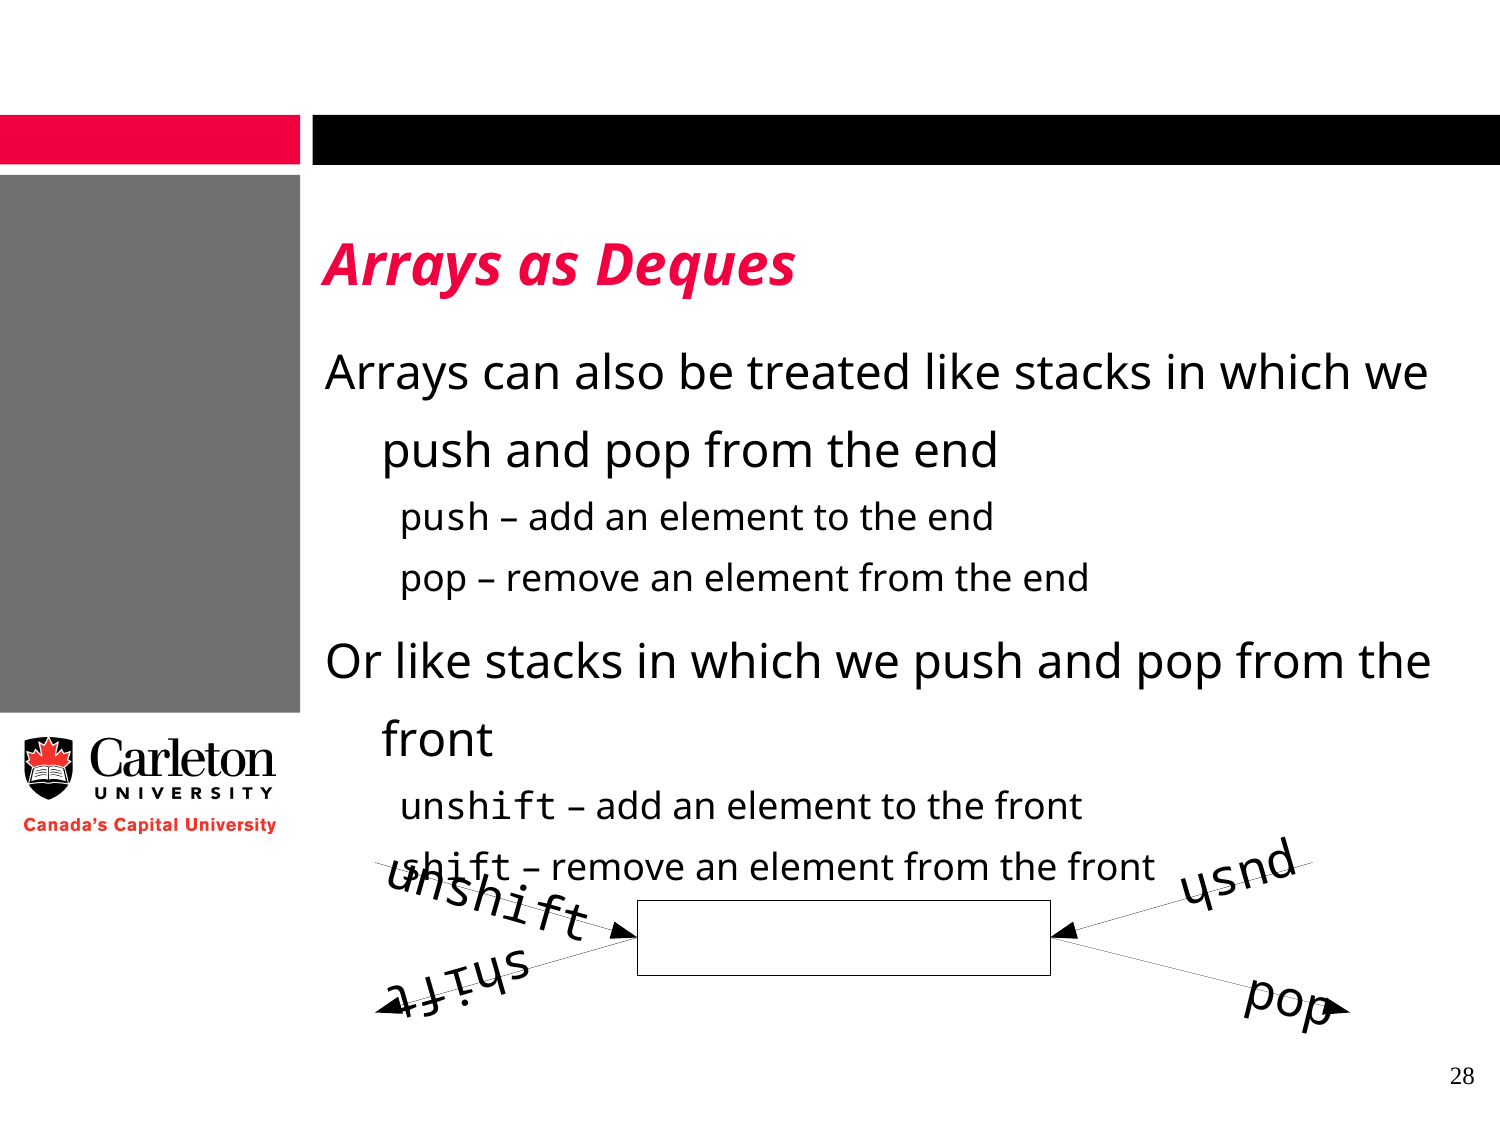

# Arrays as Deques
Arrays can also be treated like stacks in which we push and pop from the end
push – add an element to the end
pop – remove an element from the end
Or like stacks in which we push and pop from the front
unshift – add an element to the front
shift – remove an element from the front
unshift
push
shift
pop
28